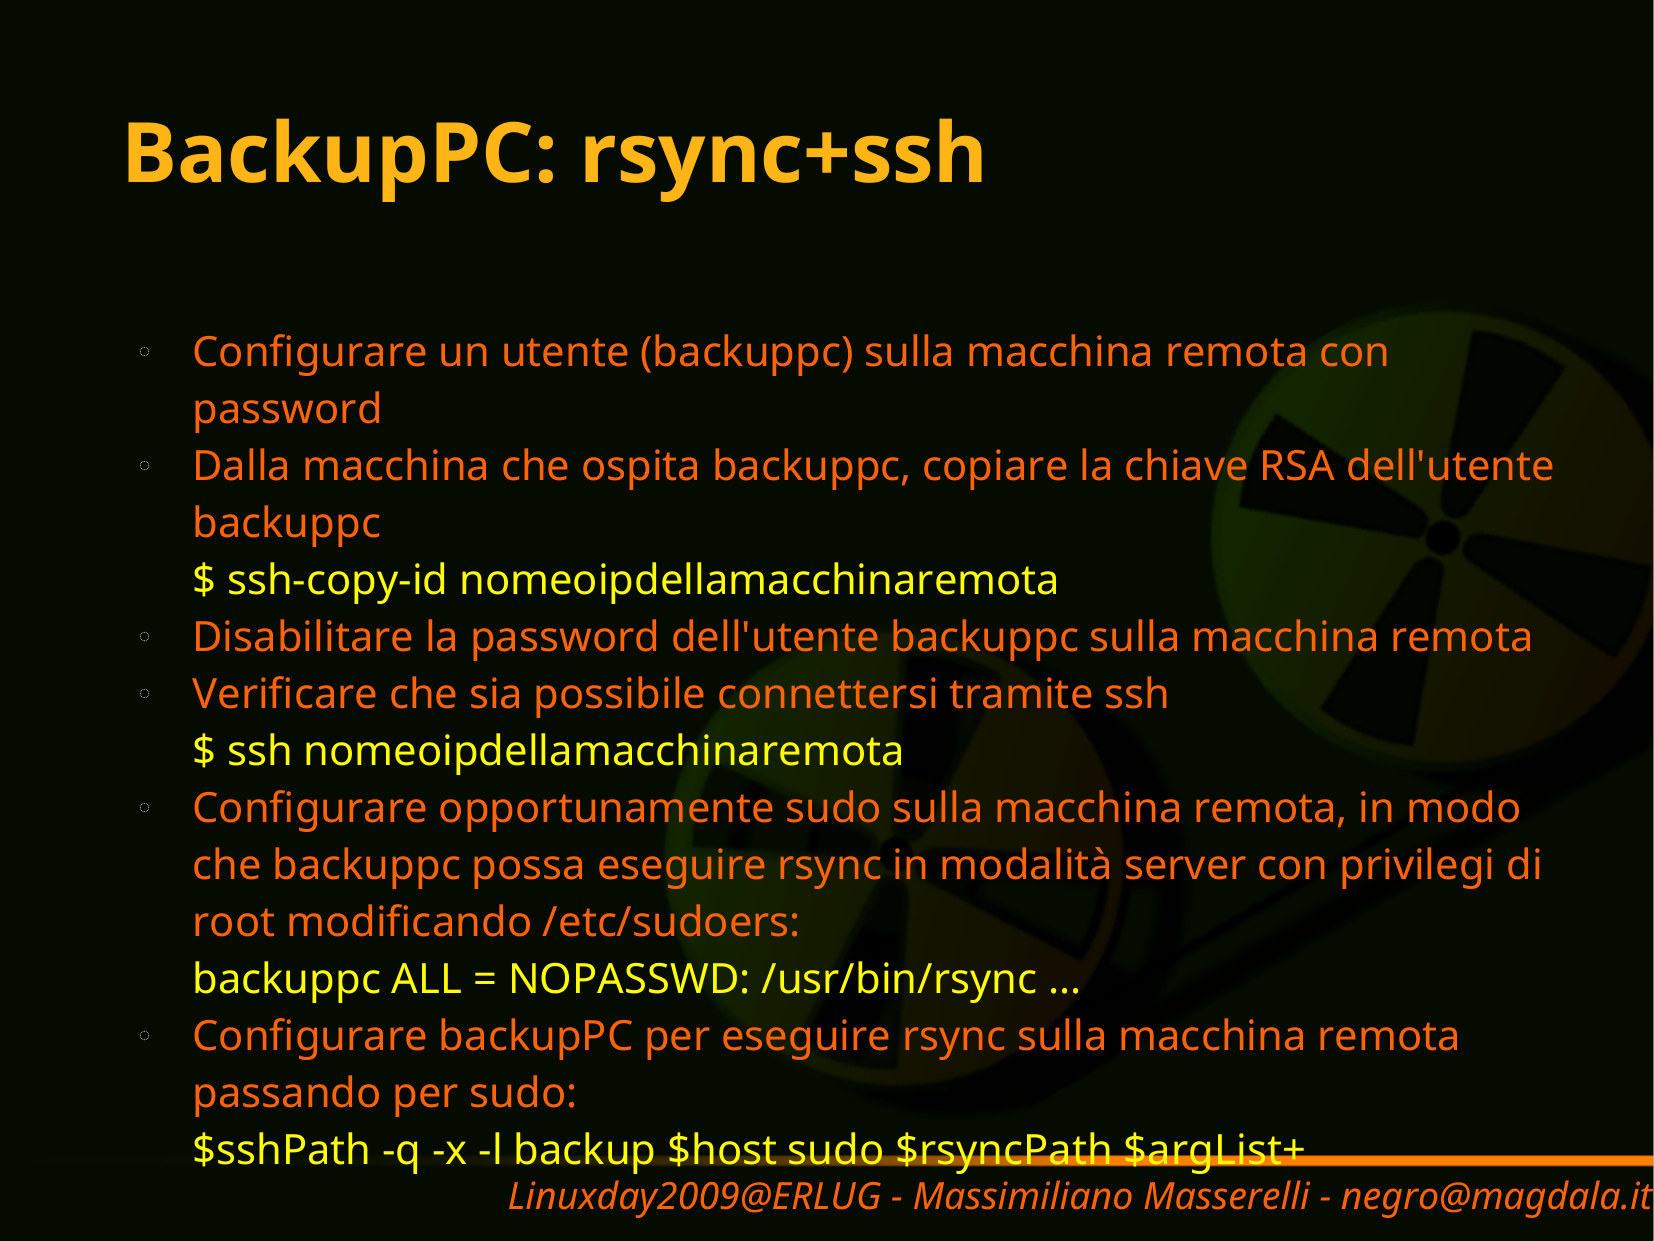

# BackupPC: rsync+ssh
Configurare un utente (backuppc) sulla macchina remota con password
Dalla macchina che ospita backuppc, copiare la chiave RSA dell'utente backuppc
$ ssh-copy-id nomeoipdellamacchinaremota
Disabilitare la password dell'utente backuppc sulla macchina remota
Verificare che sia possibile connettersi tramite ssh
$ ssh nomeoipdellamacchinaremota
Configurare opportunamente sudo sulla macchina remota, in modo che backuppc possa eseguire rsync in modalità server con privilegi di root modificando /etc/sudoers:
backuppc ALL = NOPASSWD: /usr/bin/rsync ...
Configurare backupPC per eseguire rsync sulla macchina remota passando per sudo:
$sshPath -q -x -l backup $host sudo $rsyncPath $argList+